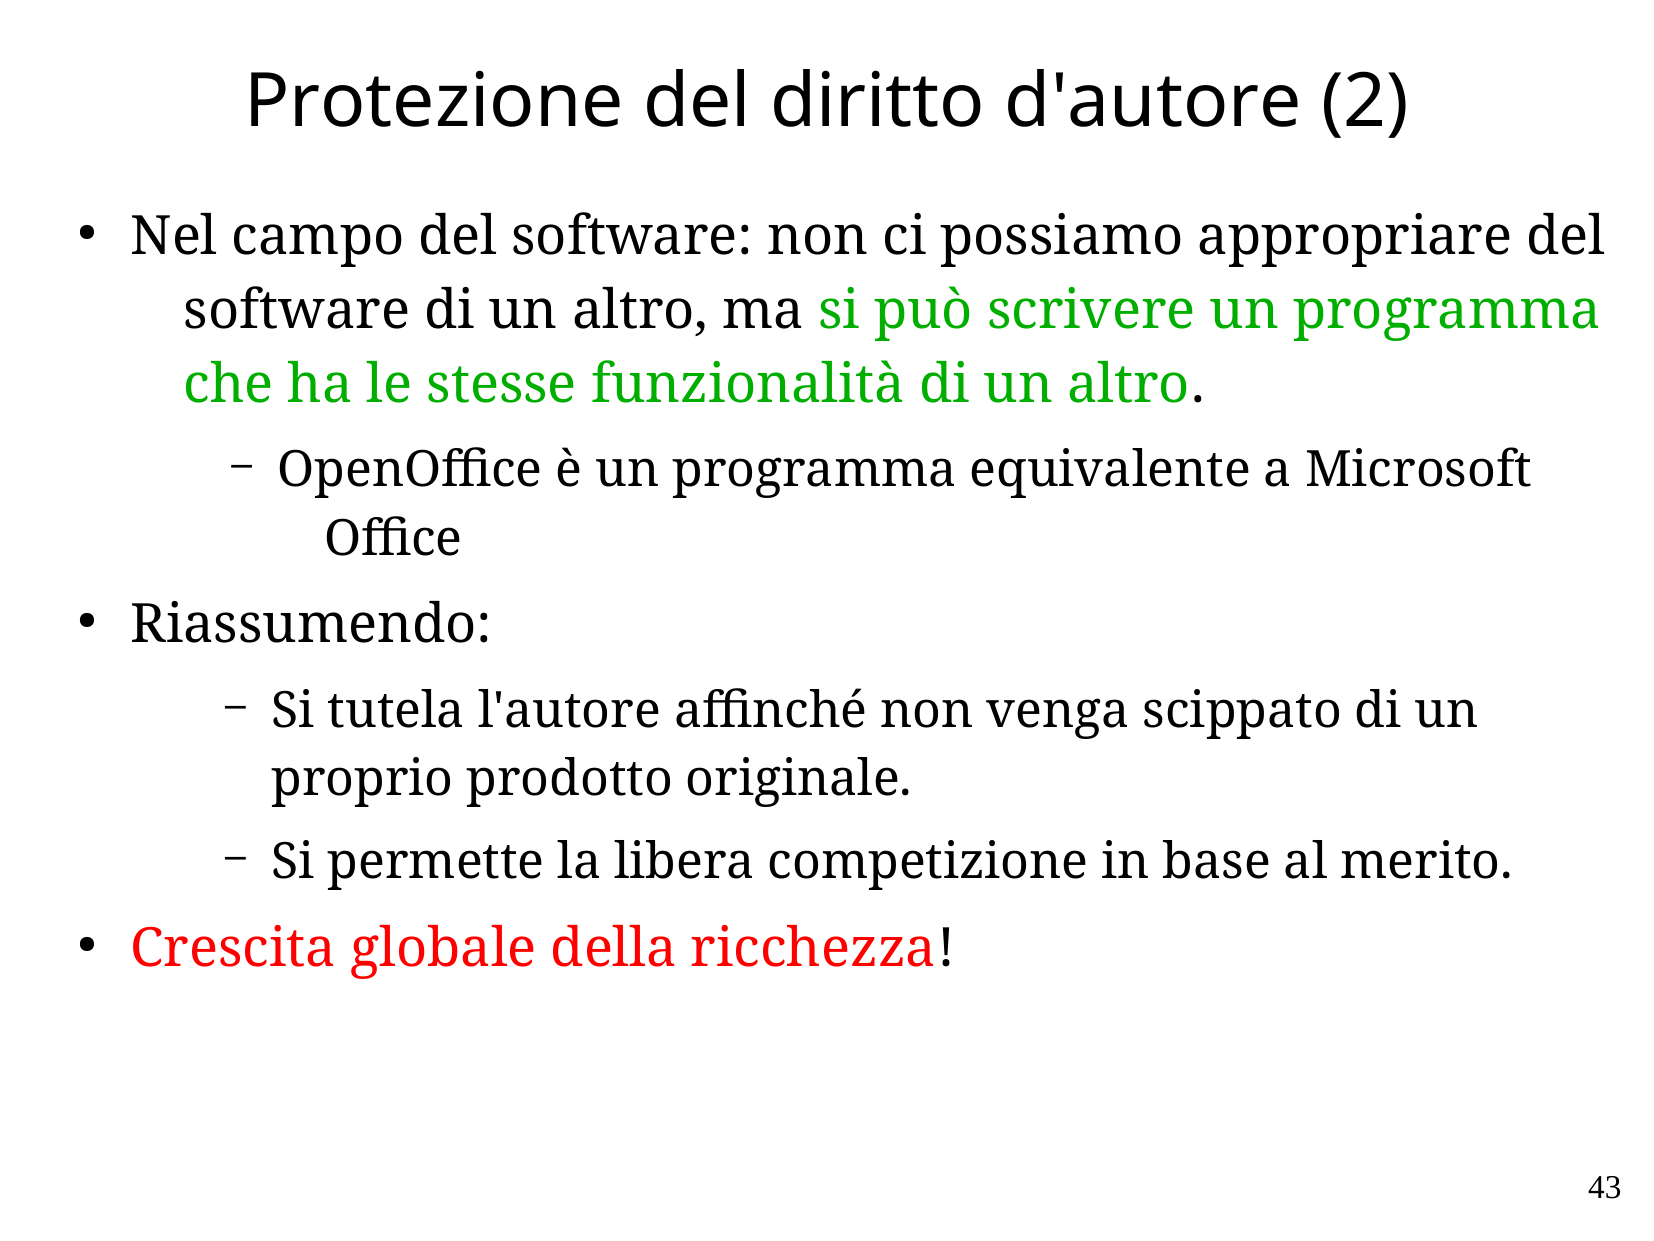

# Protezione del diritto d'autore (2)
Nel campo del software: non ci possiamo appropriare del software di un altro, ma si può scrivere un programma che ha le stesse funzionalità di un altro.
OpenOffice è un programma equivalente a Microsoft Office
Riassumendo:
Si tutela l'autore affinché non venga scippato di un proprio prodotto originale.
Si permette la libera competizione in base al merito.
Crescita globale della ricchezza!